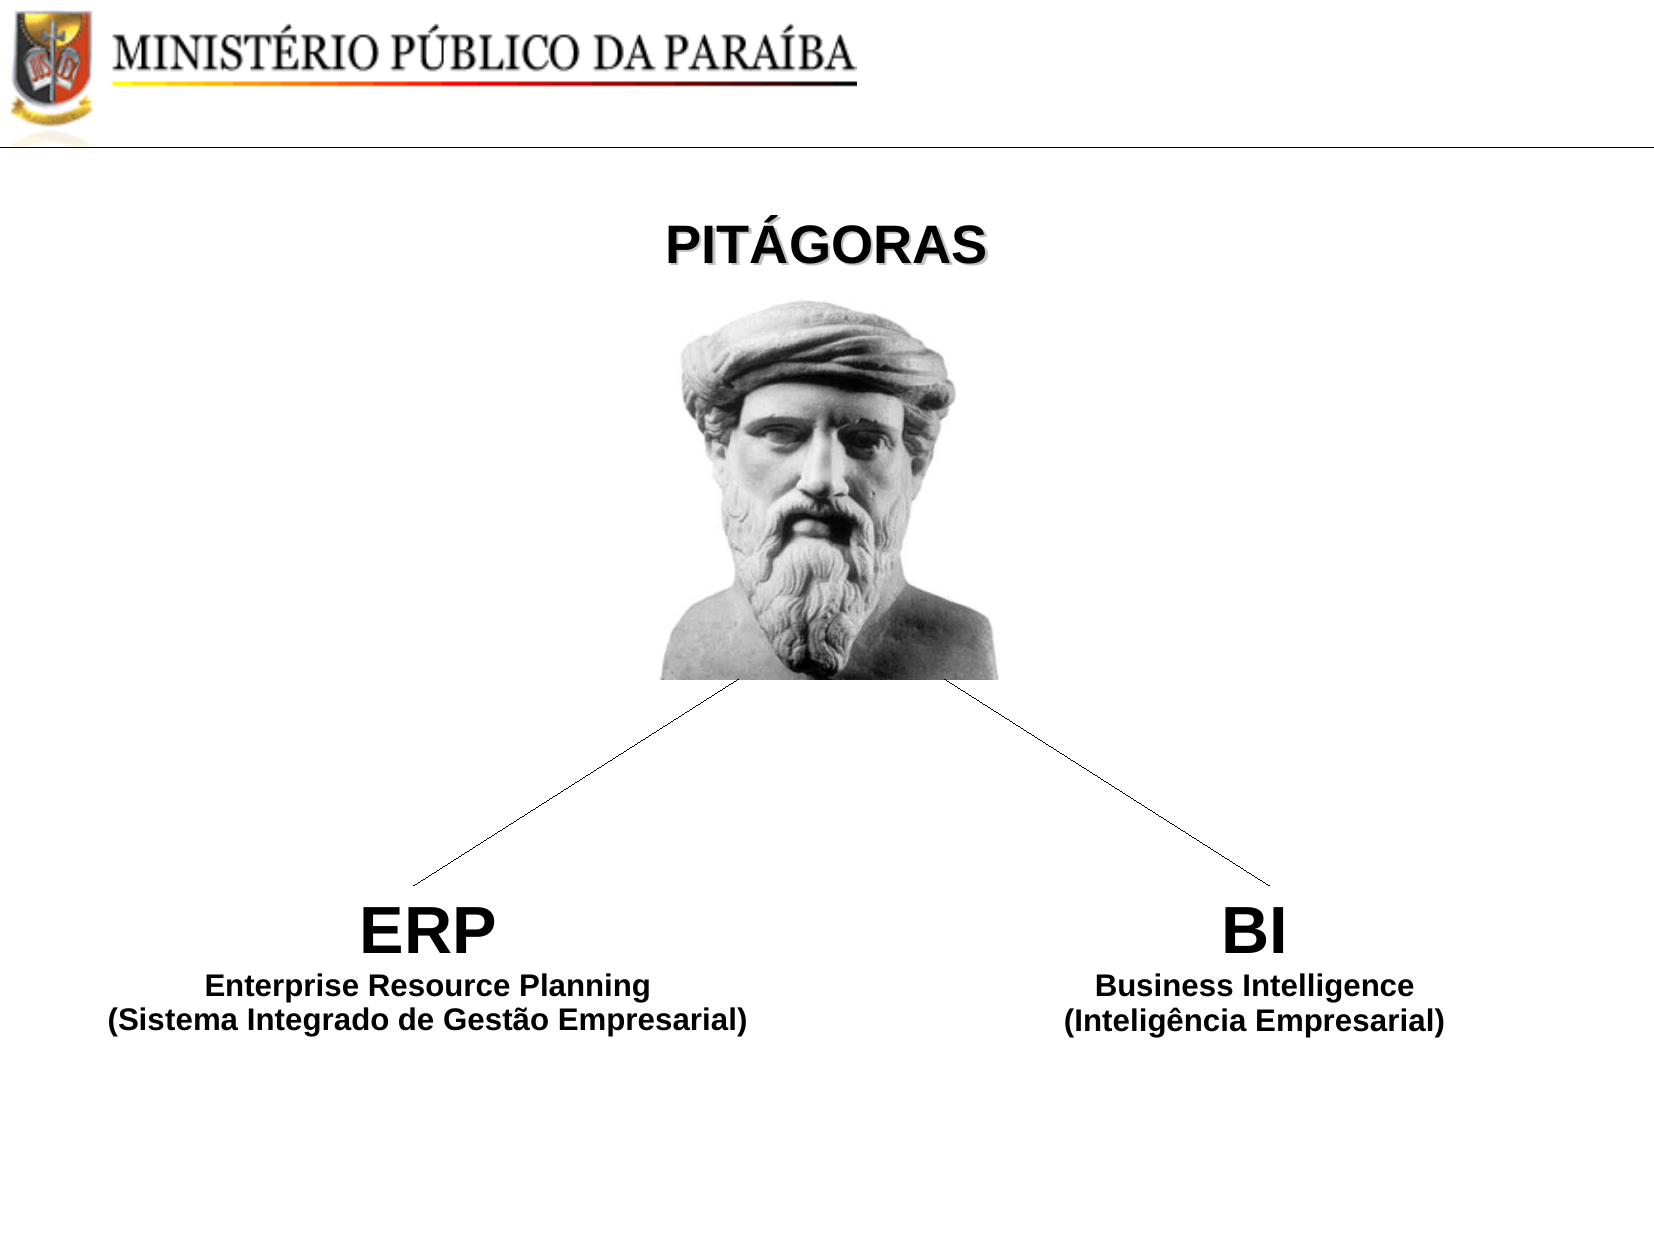

PITÁGORAS
ERP
Enterprise Resource Planning
(Sistema Integrado de Gestão Empresarial)
BI
Business Intelligence
(Inteligência Empresarial)